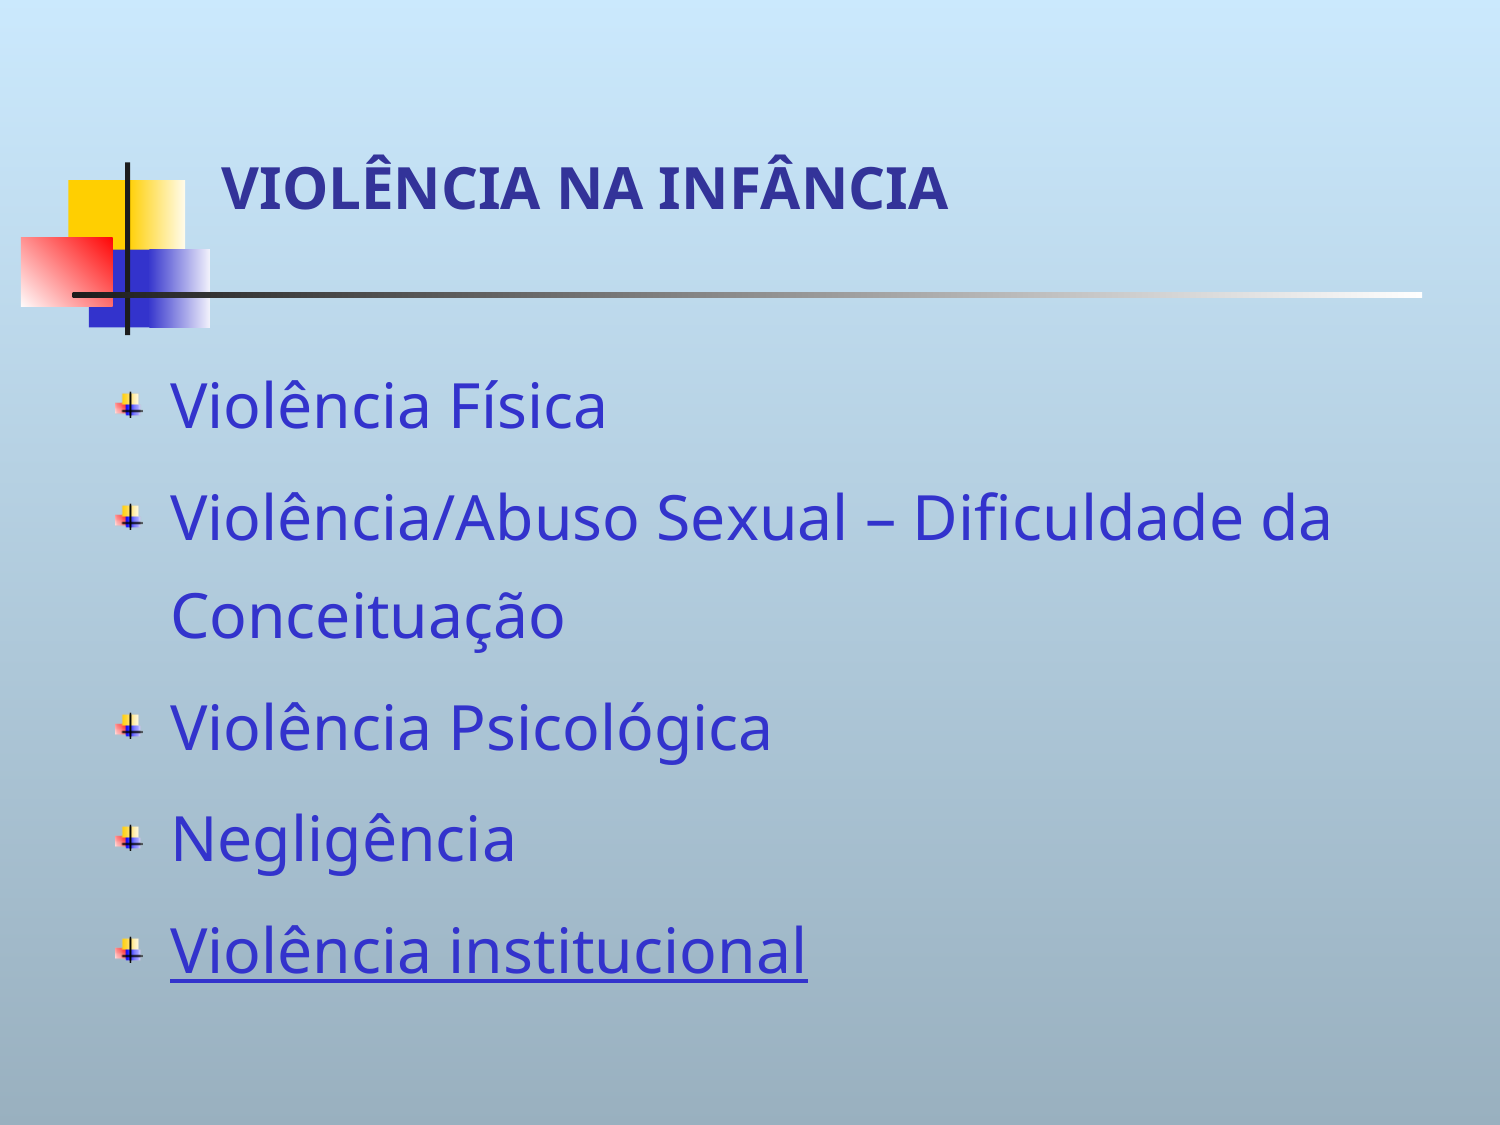

# VIOLÊNCIA NA INFÂNCIA
Violência Física
Violência/Abuso Sexual – Dificuldade da Conceituação
Violência Psicológica
Negligência
Violência institucional